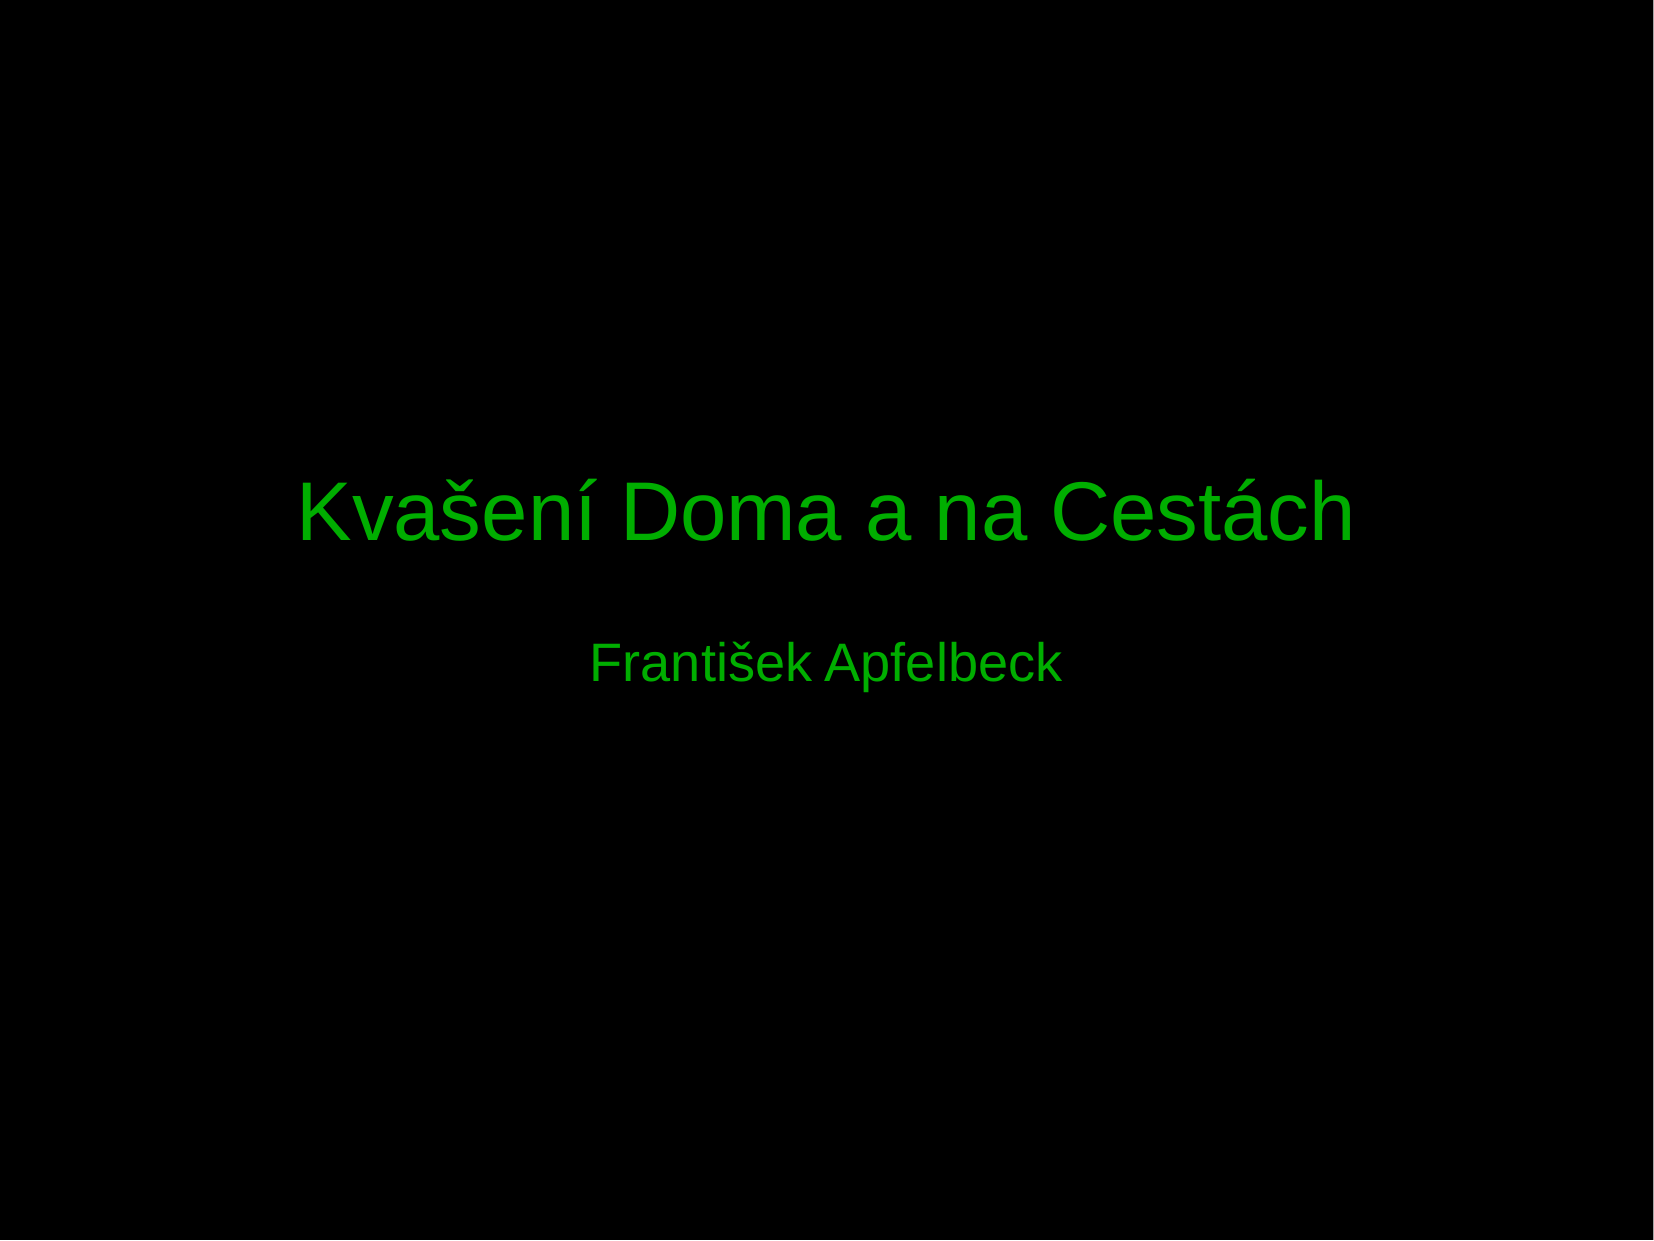

# Kvašení Doma a na Cestách
František Apfelbeck